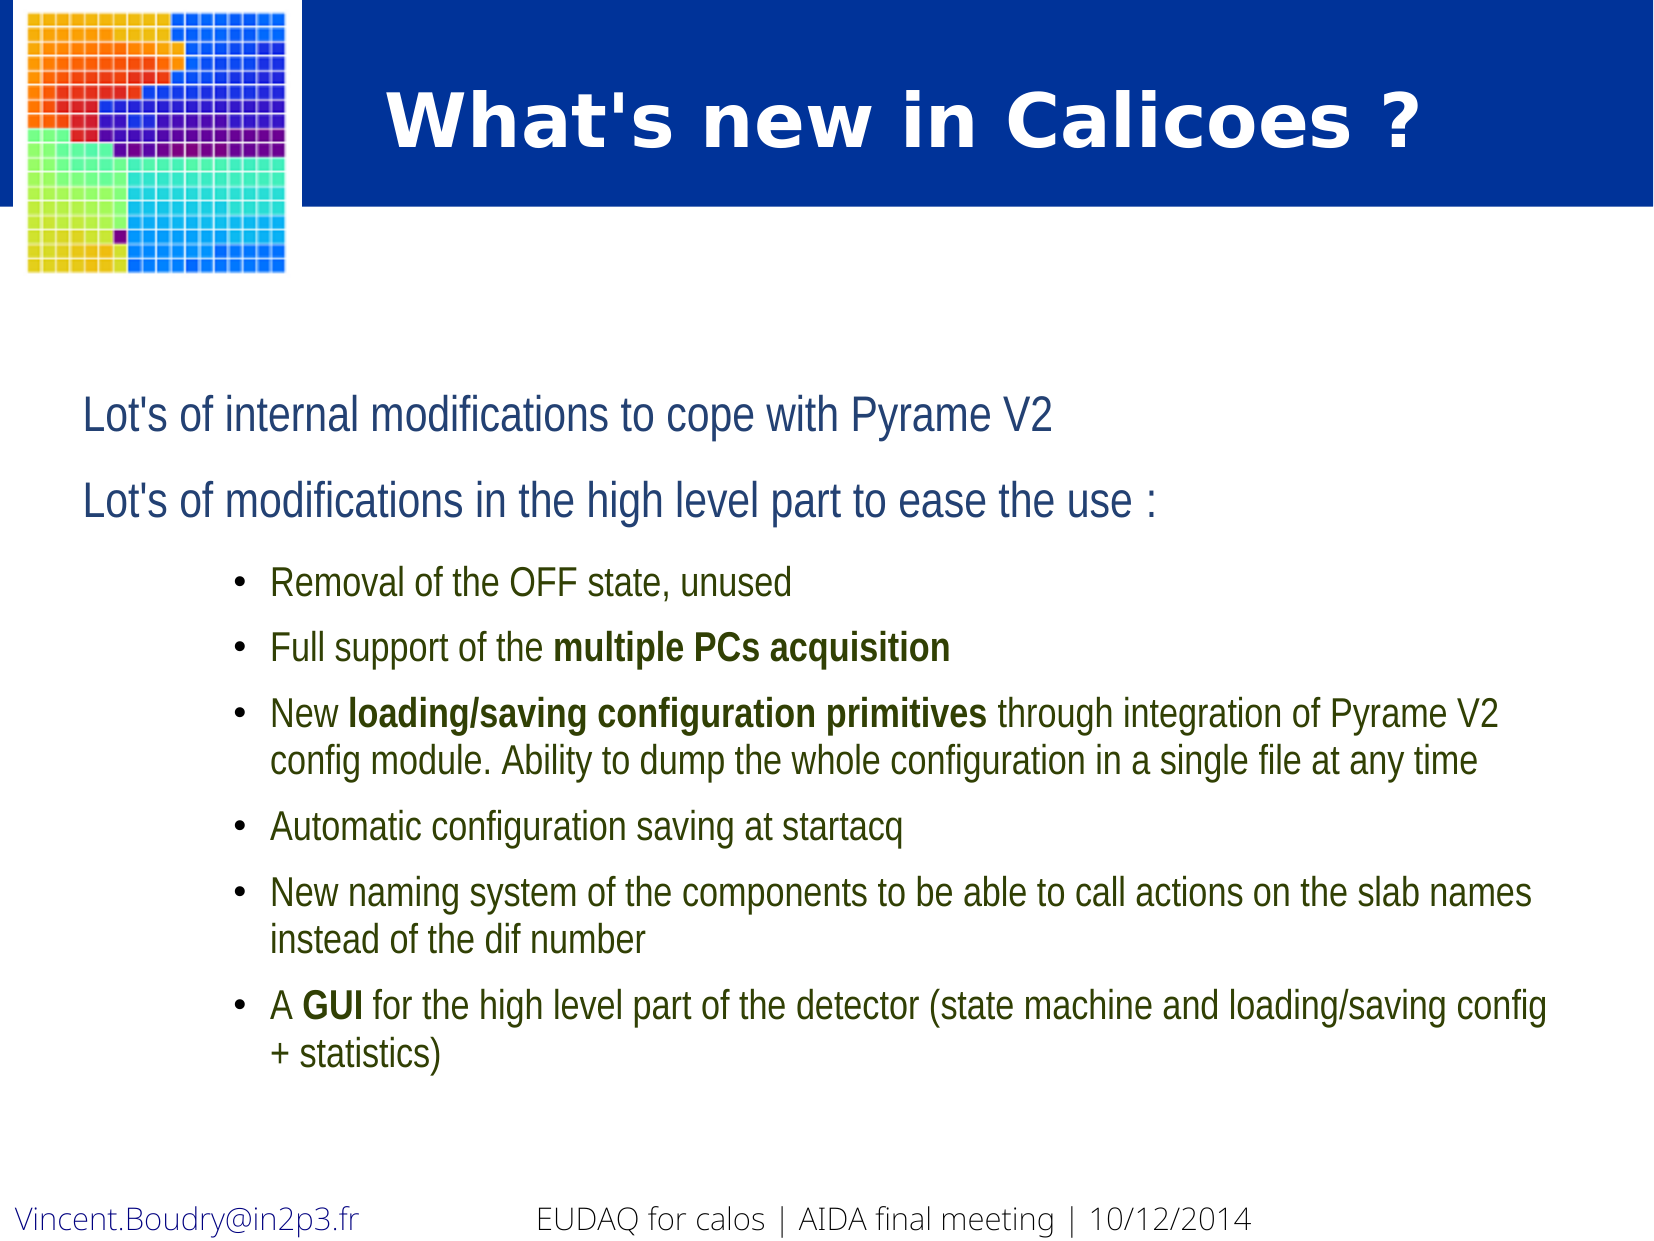

# What's new in Calicoes ?
Lot's of internal modifications to cope with Pyrame V2
Lot's of modifications in the high level part to ease the use :
Removal of the OFF state, unused
Full support of the multiple PCs acquisition
New loading/saving configuration primitives through integration of Pyrame V2 config module. Ability to dump the whole configuration in a single file at any time
Automatic configuration saving at startacq
New naming system of the components to be able to call actions on the slab names instead of the dif number
A GUI for the high level part of the detector (state machine and loading/saving config + statistics)
Vincent.Boudry@in2p3.fr
EUDAQ for calos | AIDA final meeting | 10/12/2014